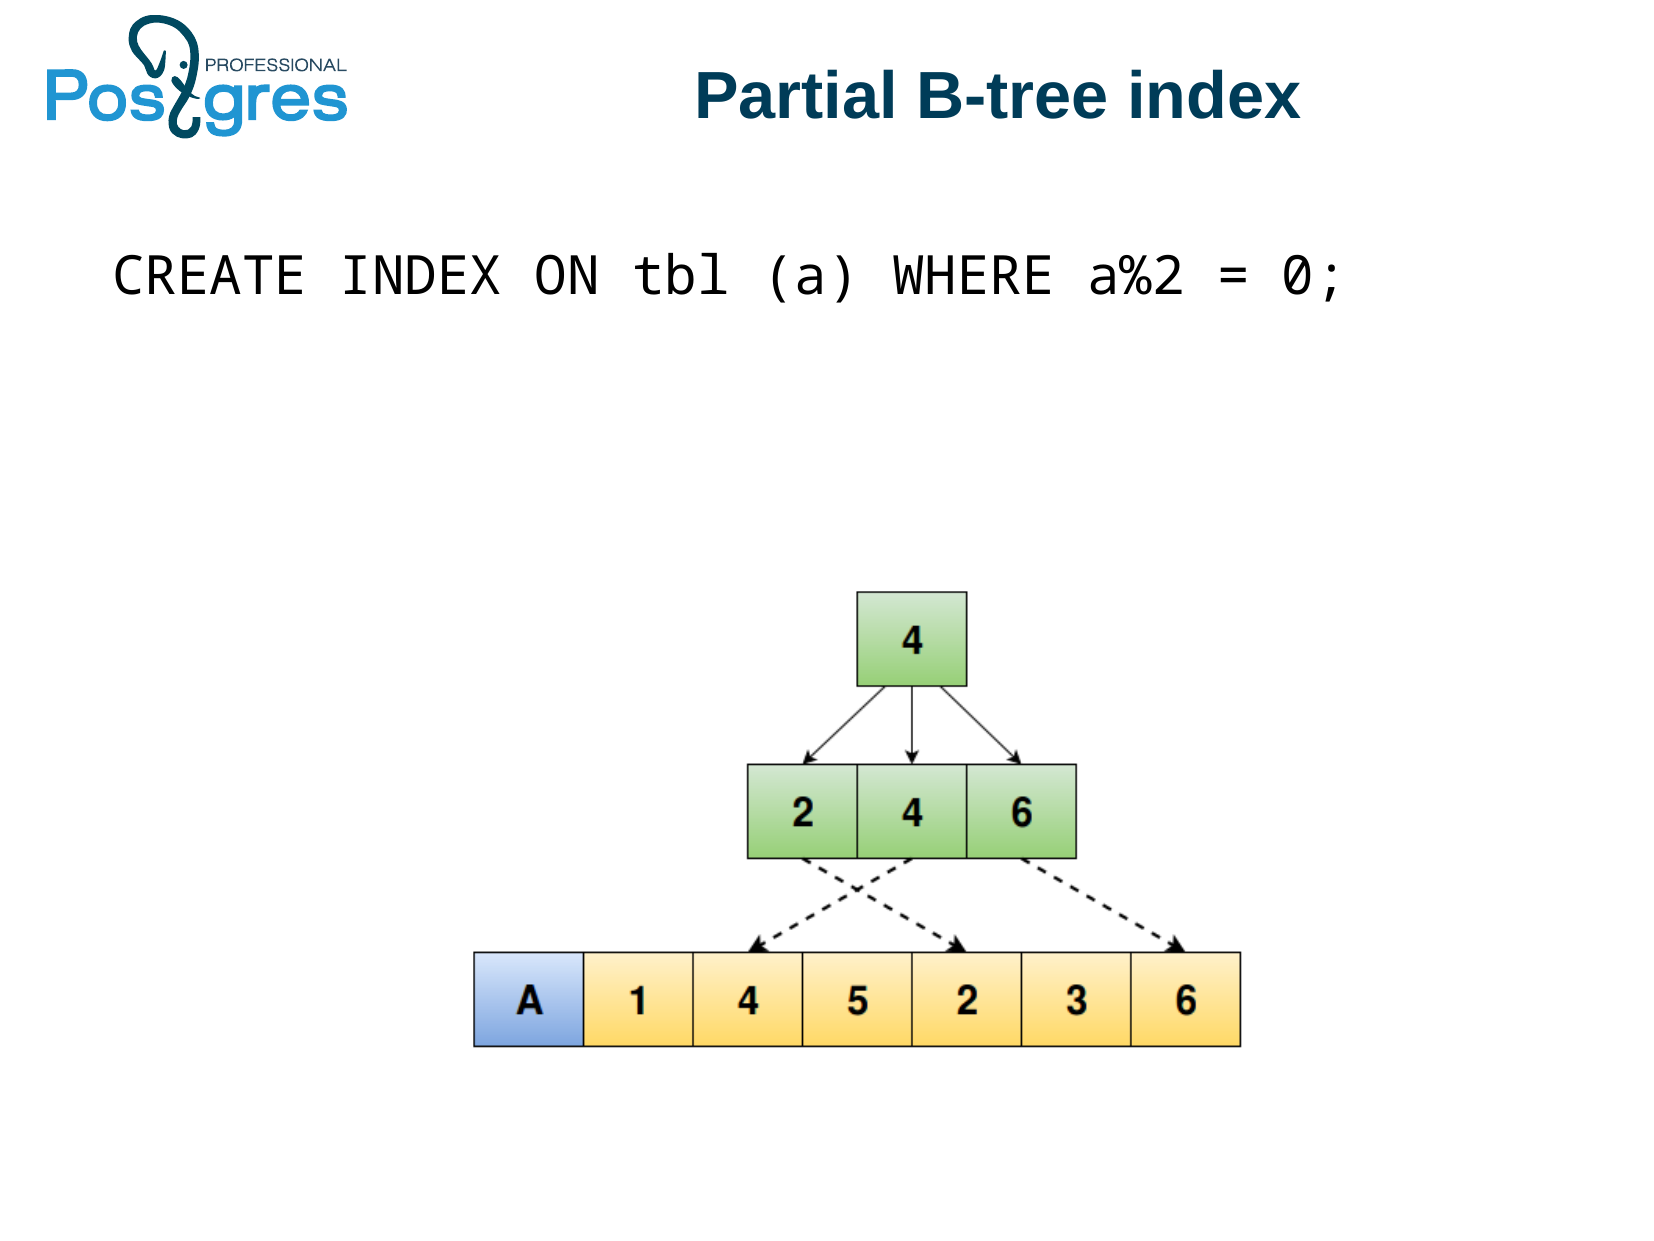

# Partial B-tree index
CREATE INDEX ON tbl (a) WHERE a%2 = 0;